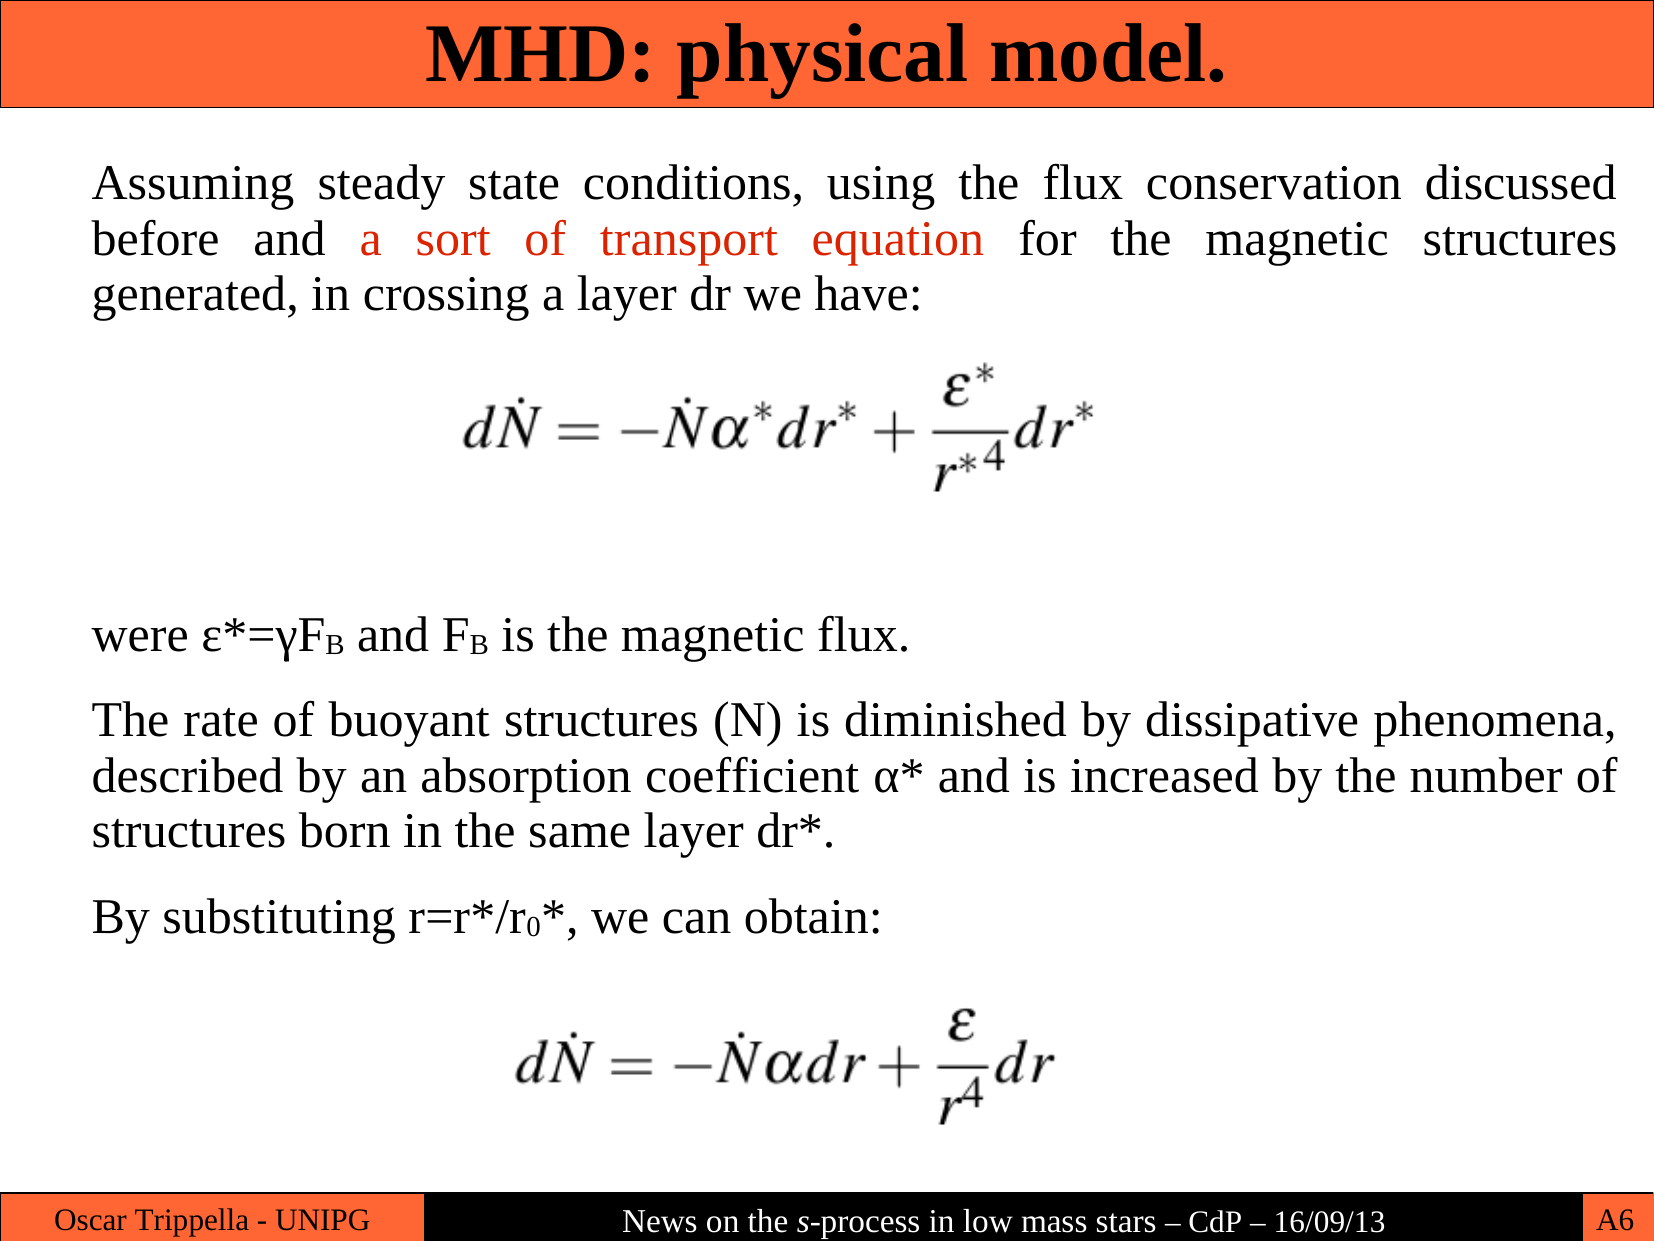

MHD: physical model.
# Assuming steady state conditions, using the flux conservation discussed before and a sort of transport equation for the magnetic structures generated, in crossing a layer dr we have:
were ε*=γFB and FB is the magnetic flux.
The rate of buoyant structures (N) is diminished by dissipative phenomena, described by an absorption coefficient α* and is increased by the number of structures born in the same layer dr*.
By substituting r=r*/r0*, we can obtain:
Oscar Trippella - UNIPG
News on the s-process in low mass stars – CdP – 16/09/13
A6